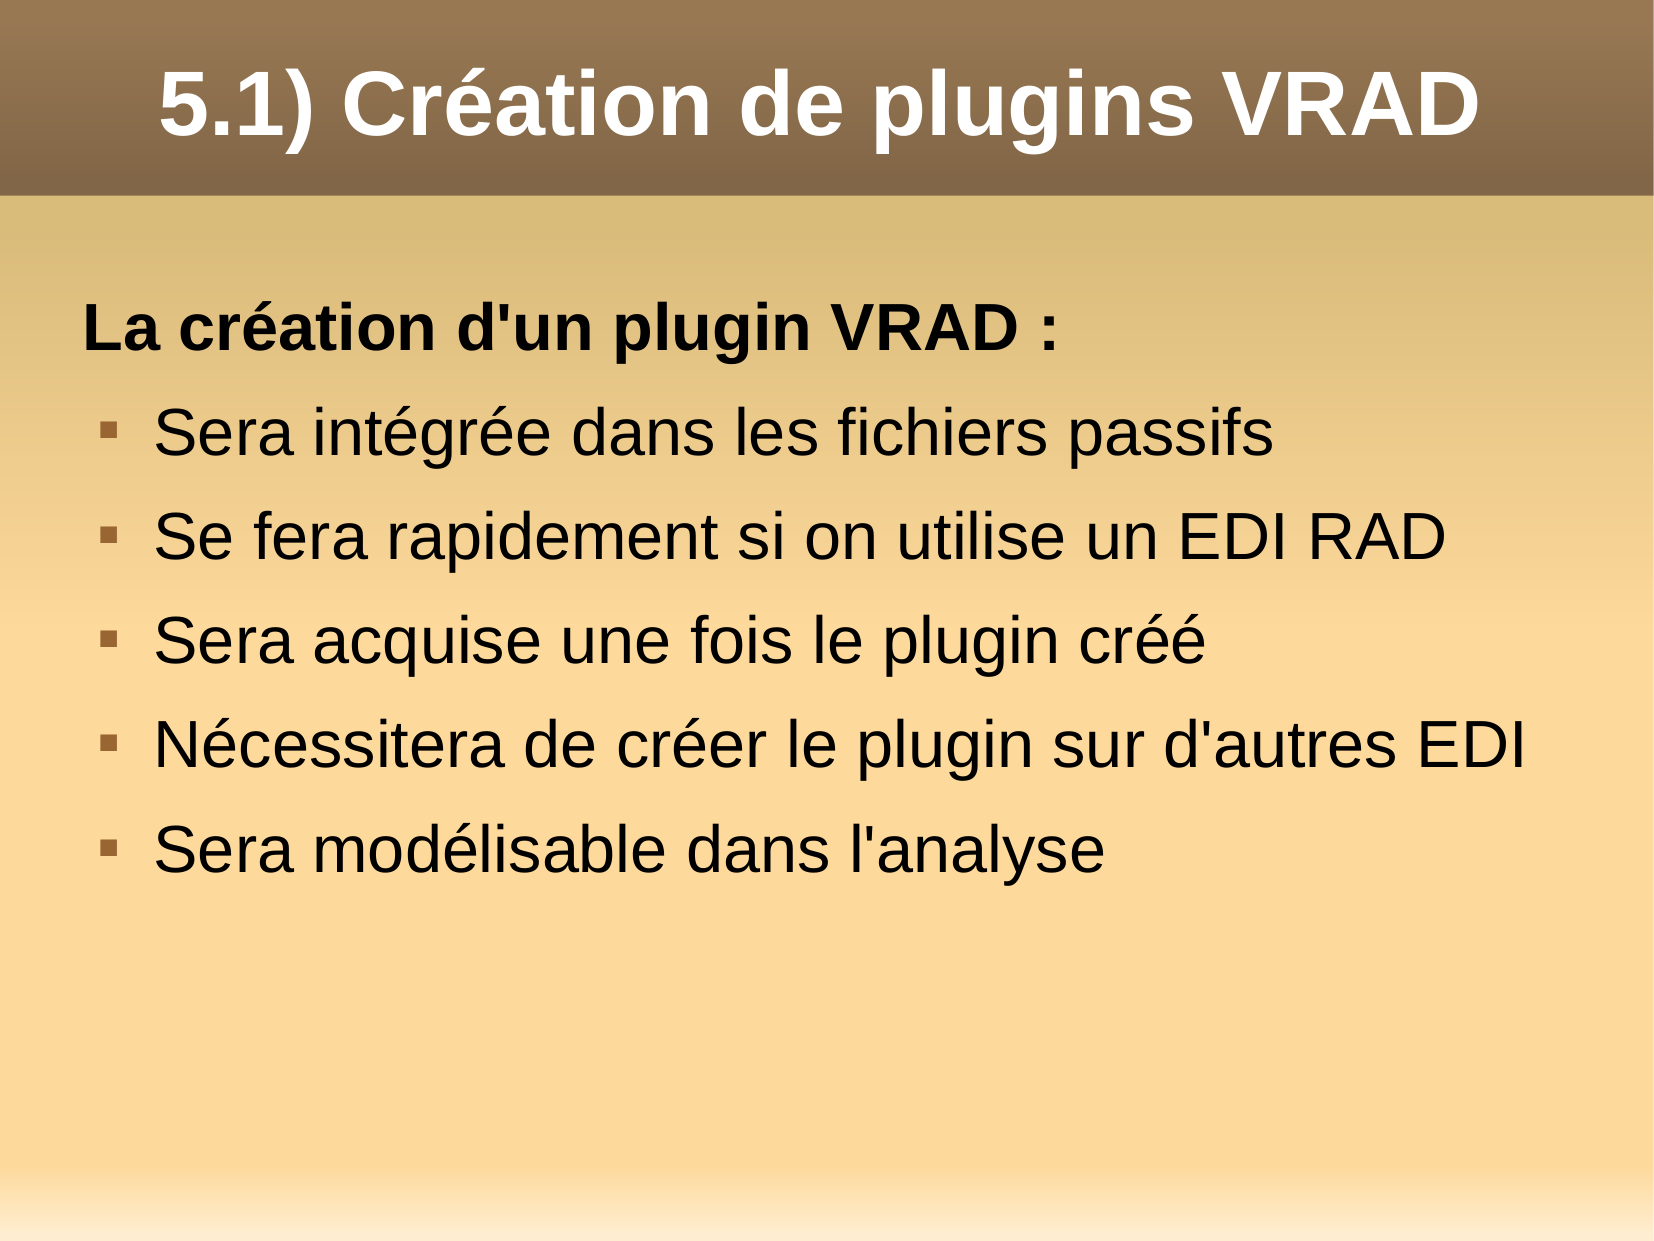

# 5.1) Création de plugins VRAD
La création d'un plugin VRAD :
Sera intégrée dans les fichiers passifs
Se fera rapidement si on utilise un EDI RAD
Sera acquise une fois le plugin créé
Nécessitera de créer le plugin sur d'autres EDI
Sera modélisable dans l'analyse